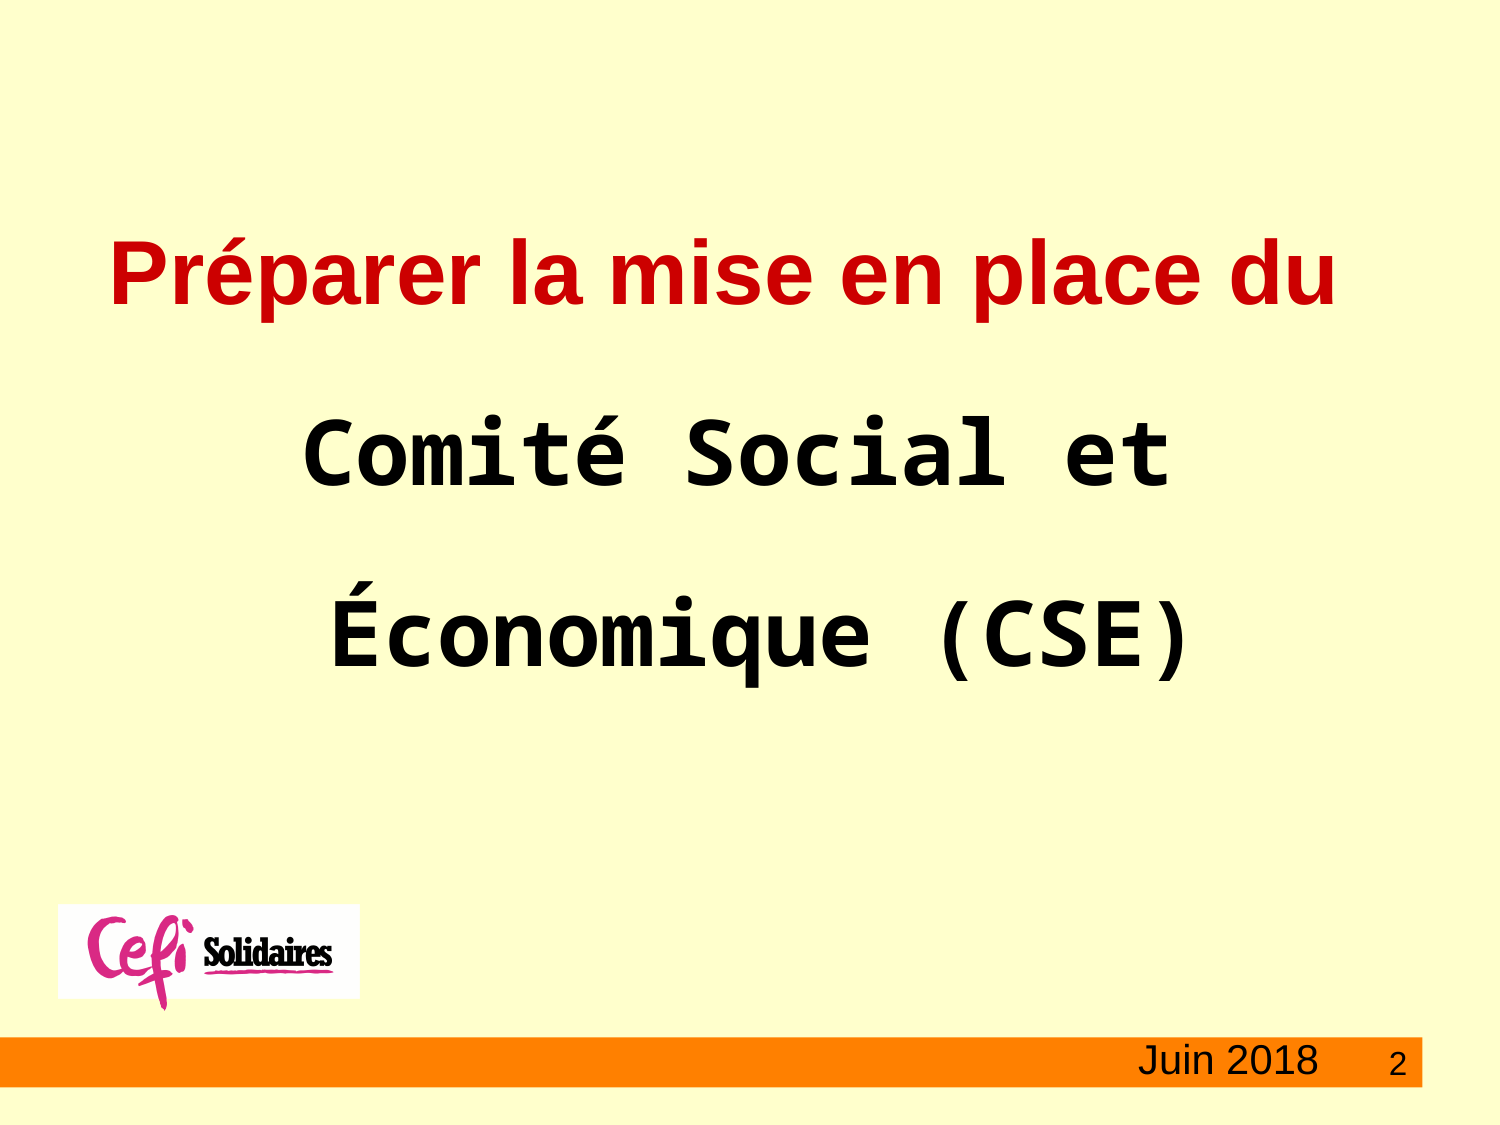

# Préparer la mise en place du Comité Social et Économique (CSE)
Juin 2018